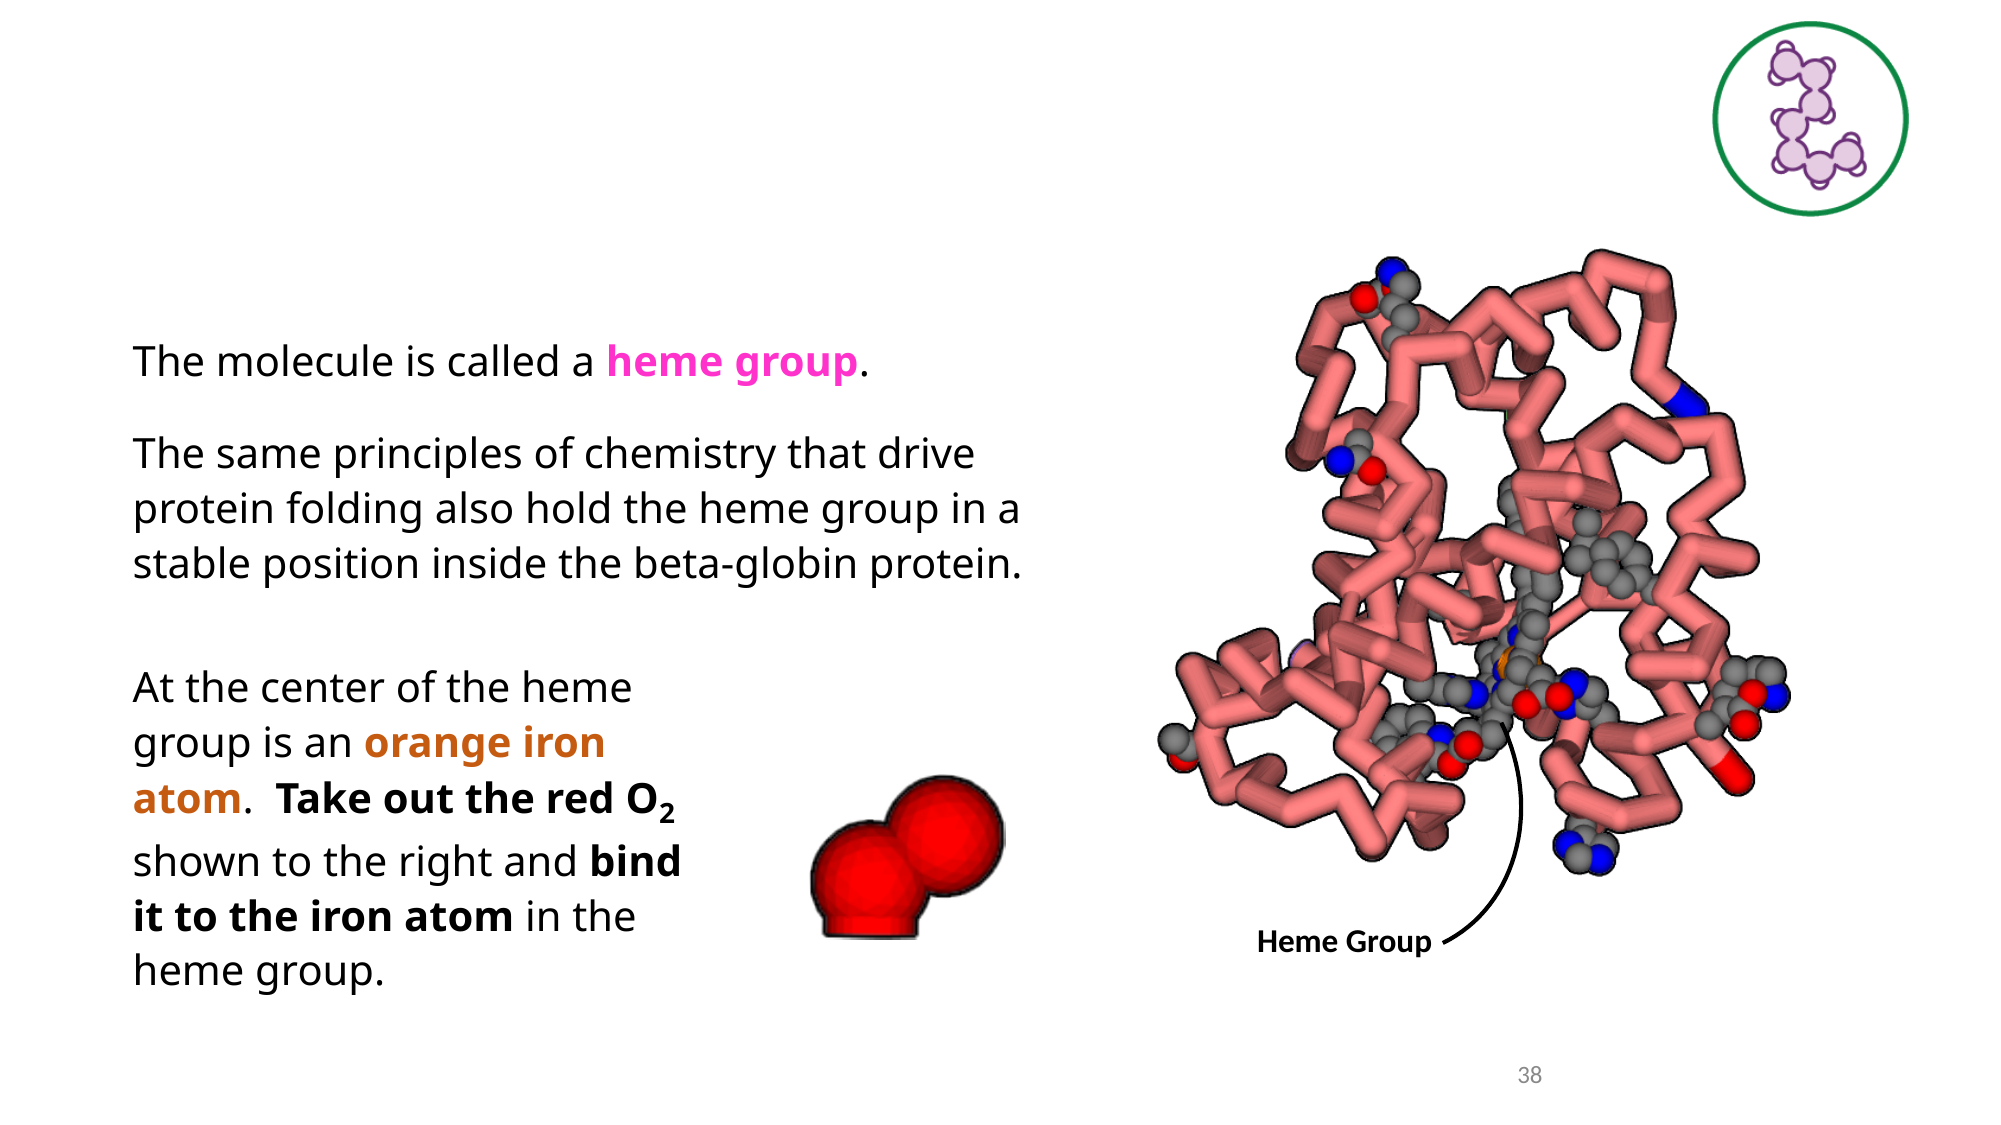

Oxygen Binds to Iron in Heme Group
The molecule is called a heme group.
The same principles of chemistry that drive protein folding also hold the heme group in a stable position inside the beta-globin protein.
At the center of the heme group is an orange iron atom. Take out the red O2 shown to the right and bind it to the iron atom in the heme group.
Heme Group